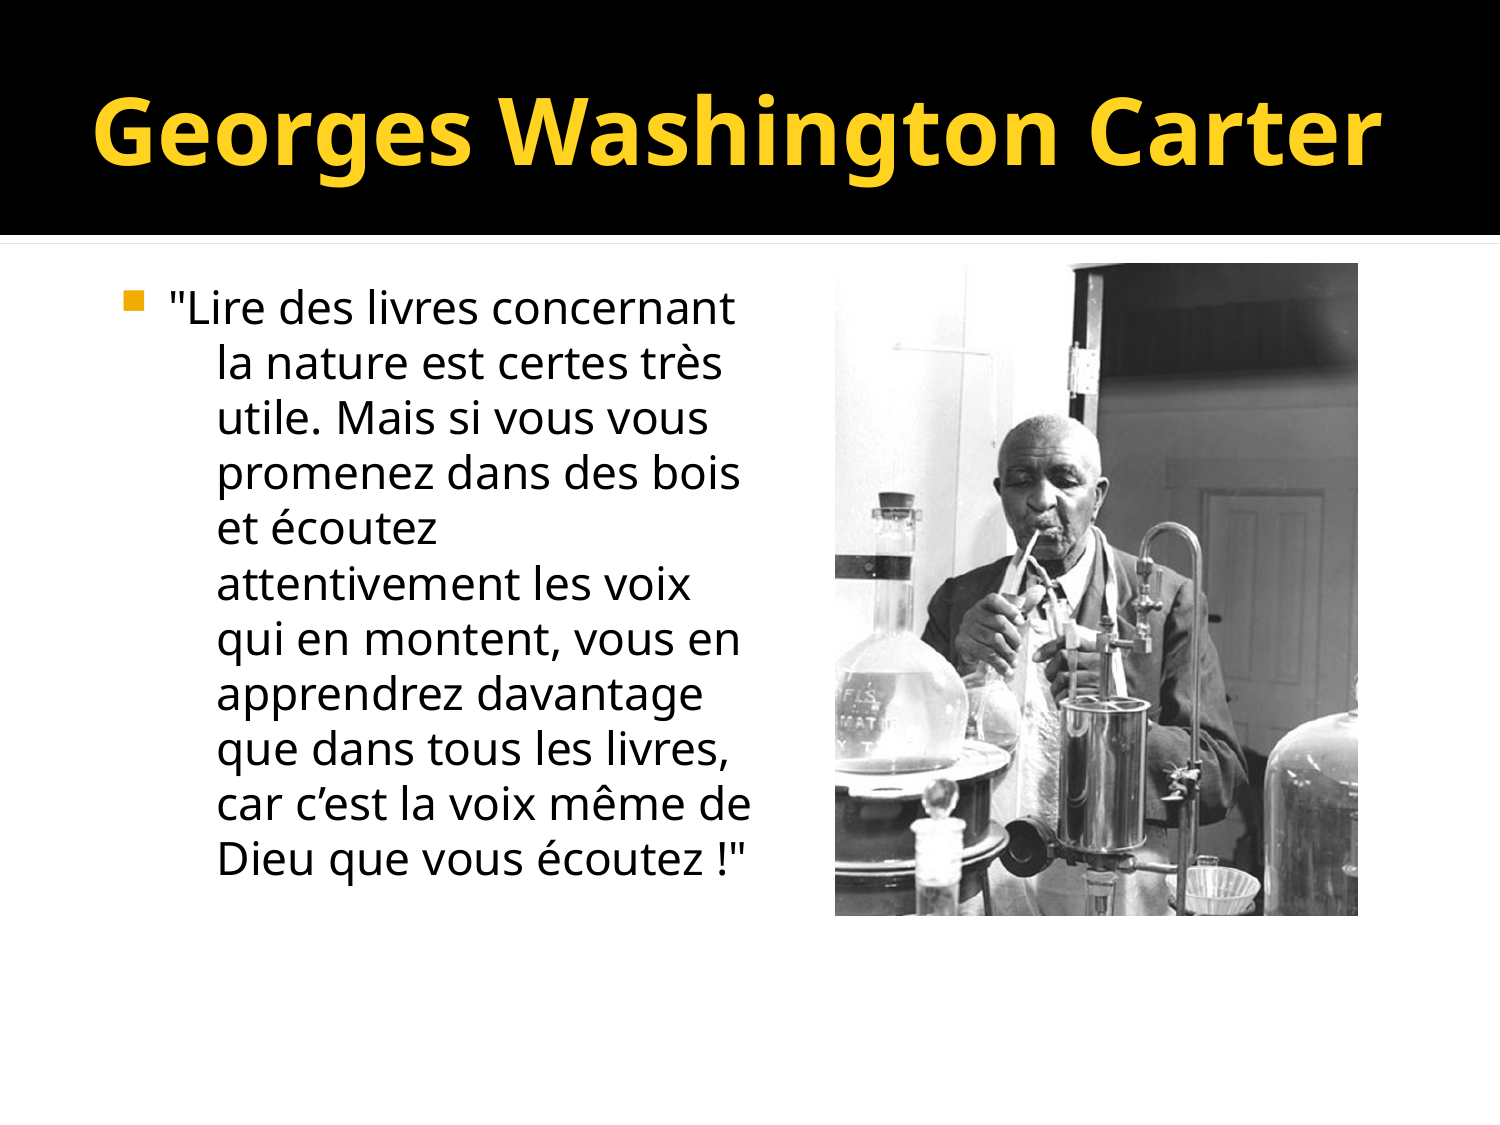

# Georges Washington Carter
"Lire des livres concernant la nature est certes très utile. Mais si vous vous promenez dans des bois et écoutez attentivement les voix qui en montent, vous en apprendrez davantage que dans tous les livres, car c’est la voix même de Dieu que vous écoutez !"